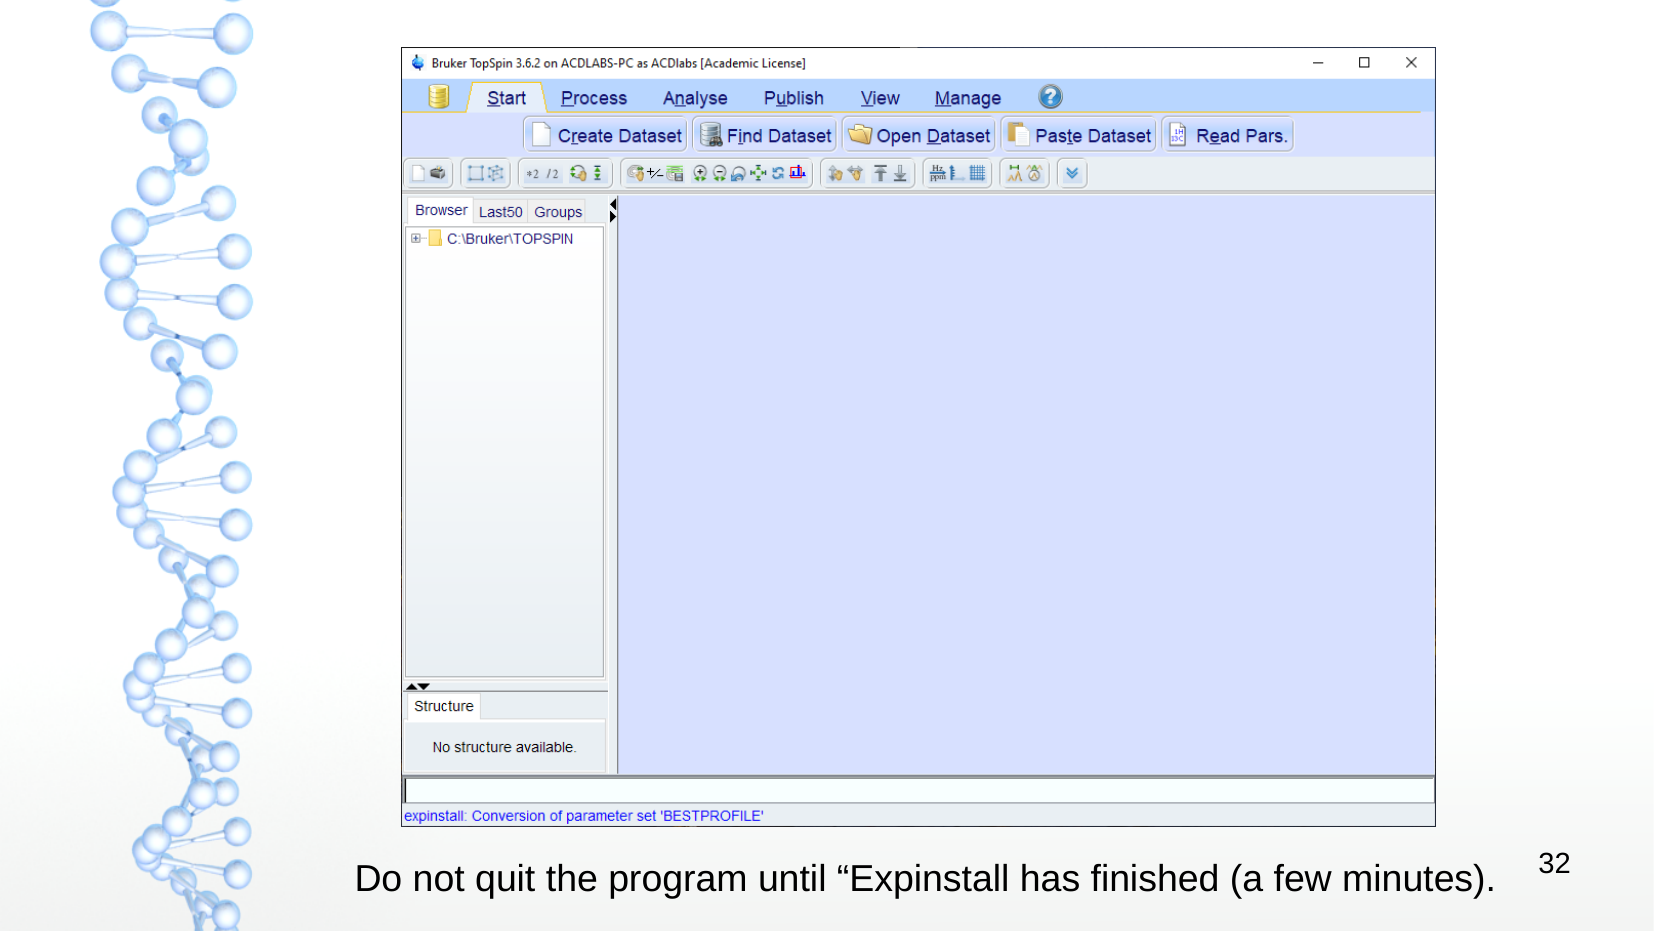

32
Do not quit the program until “Expinstall has finished (a few minutes).